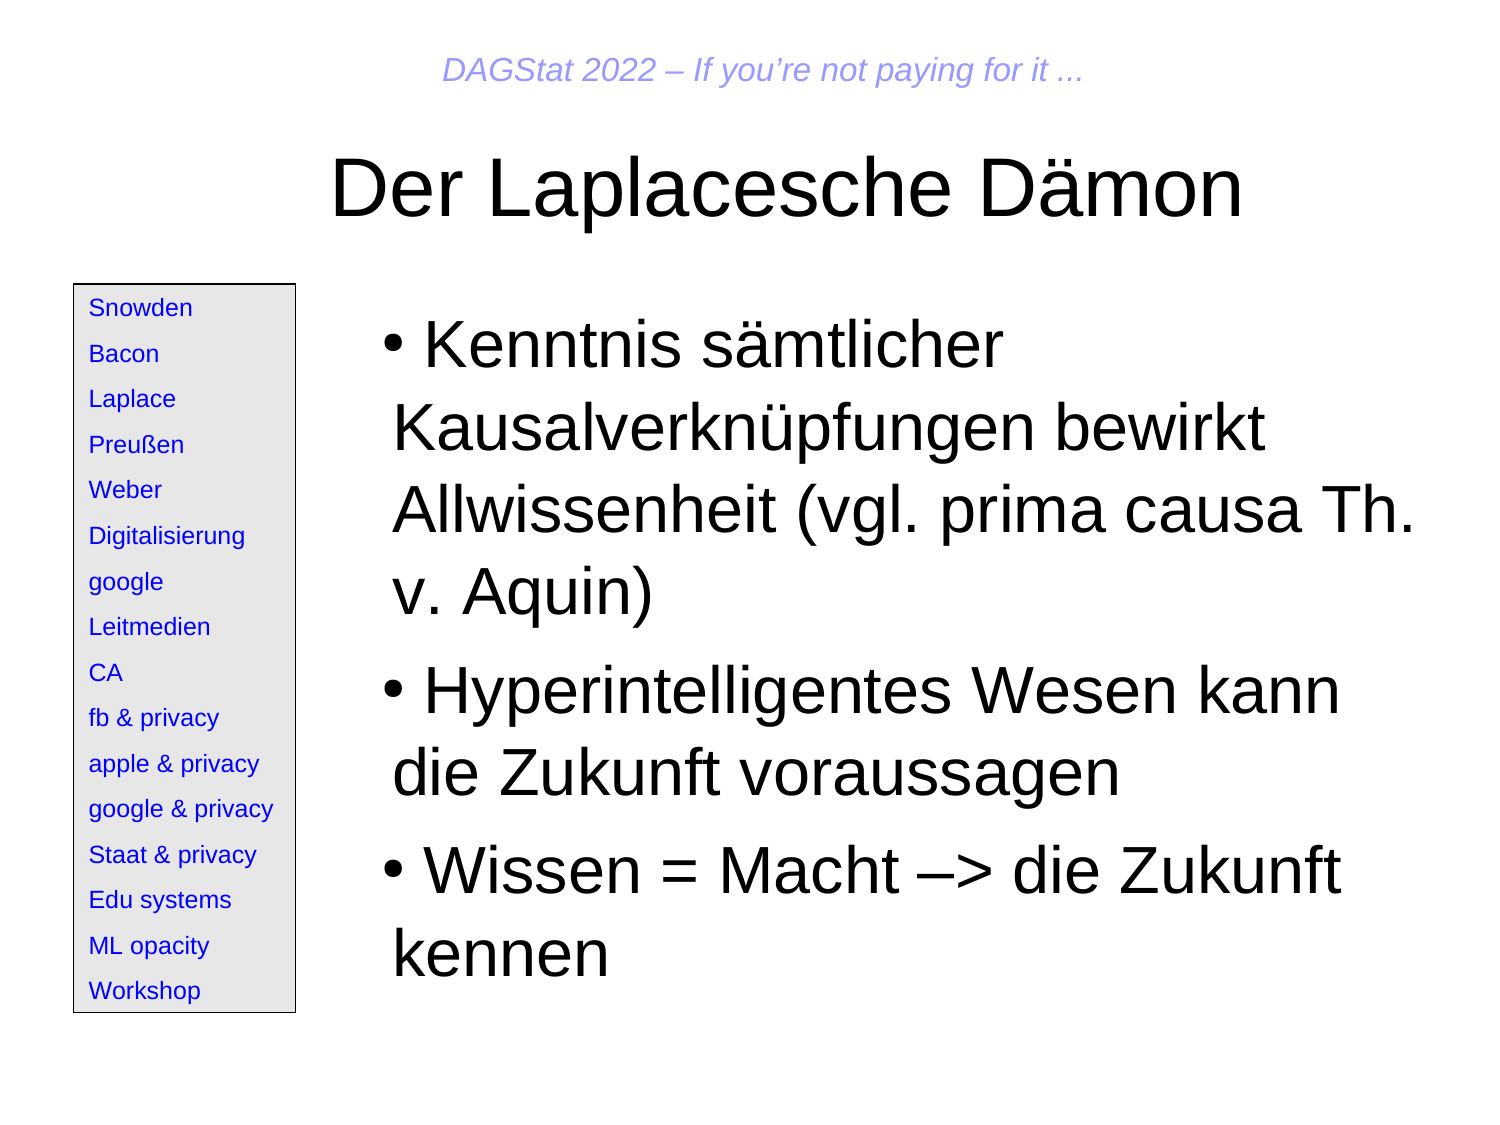

# Der Laplacesche Dämon
 Kenntnis sämtlicher Kausalverknüpfungen bewirkt Allwissenheit (vgl. prima causa Th. v. Aquin)
 Hyperintelligentes Wesen kann die Zukunft voraussagen
 Wissen = Macht –> die Zukunft kennen